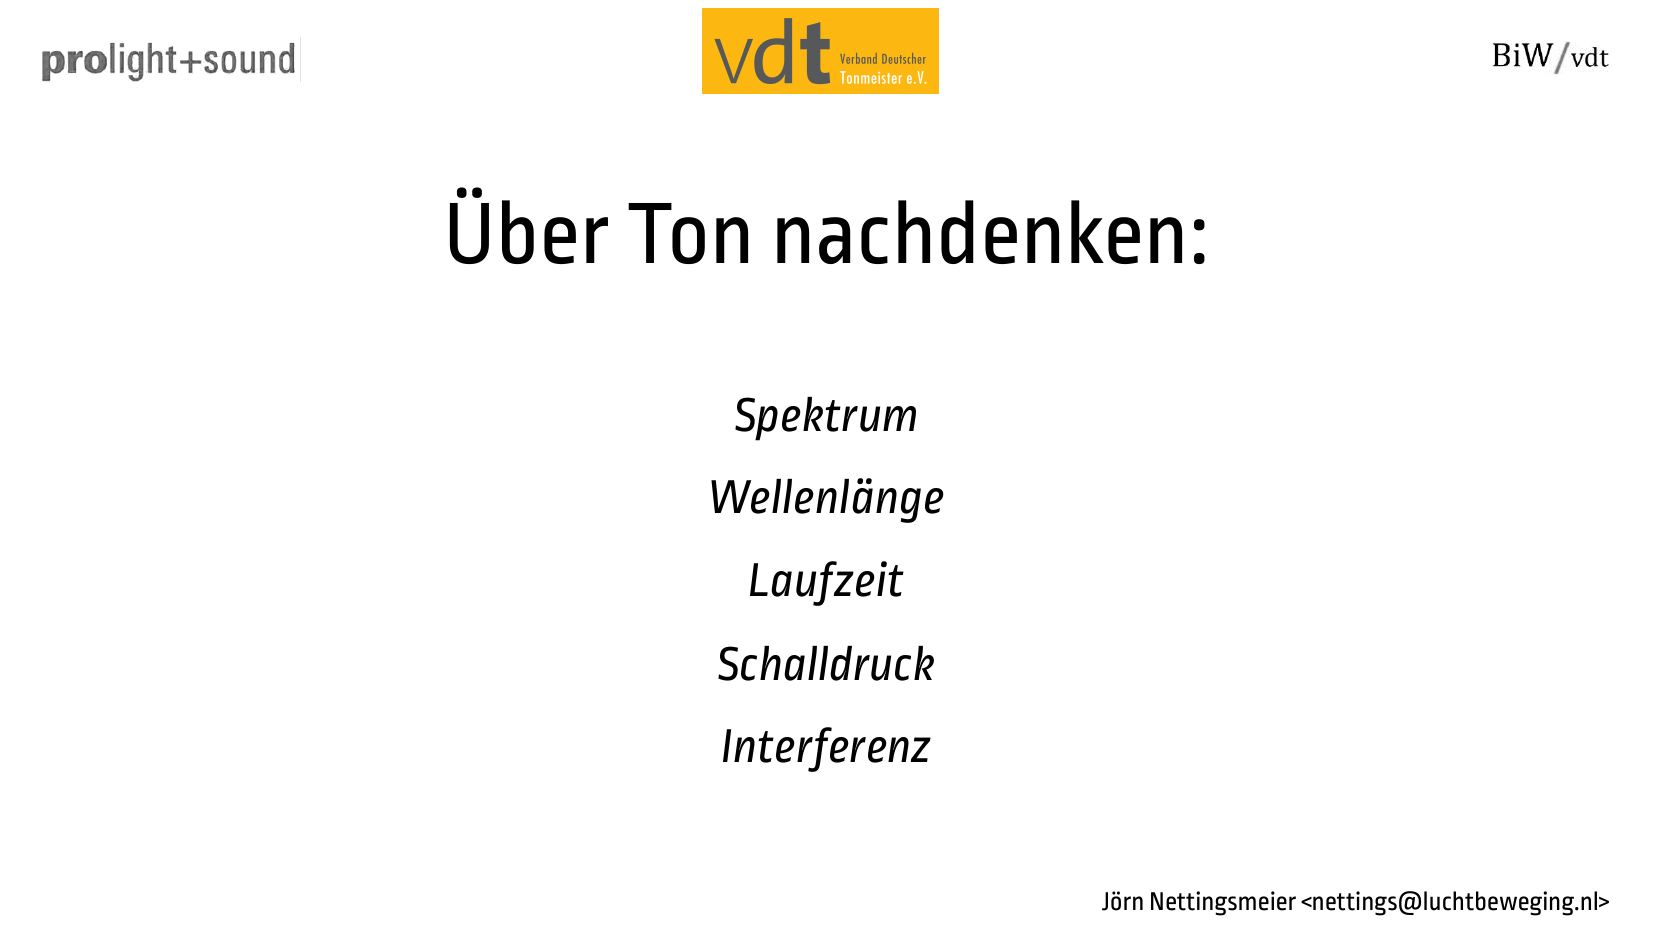

# Über Ton nachdenken:
Spektrum
Wellenlänge
Laufzeit
Schalldruck
Interferenz